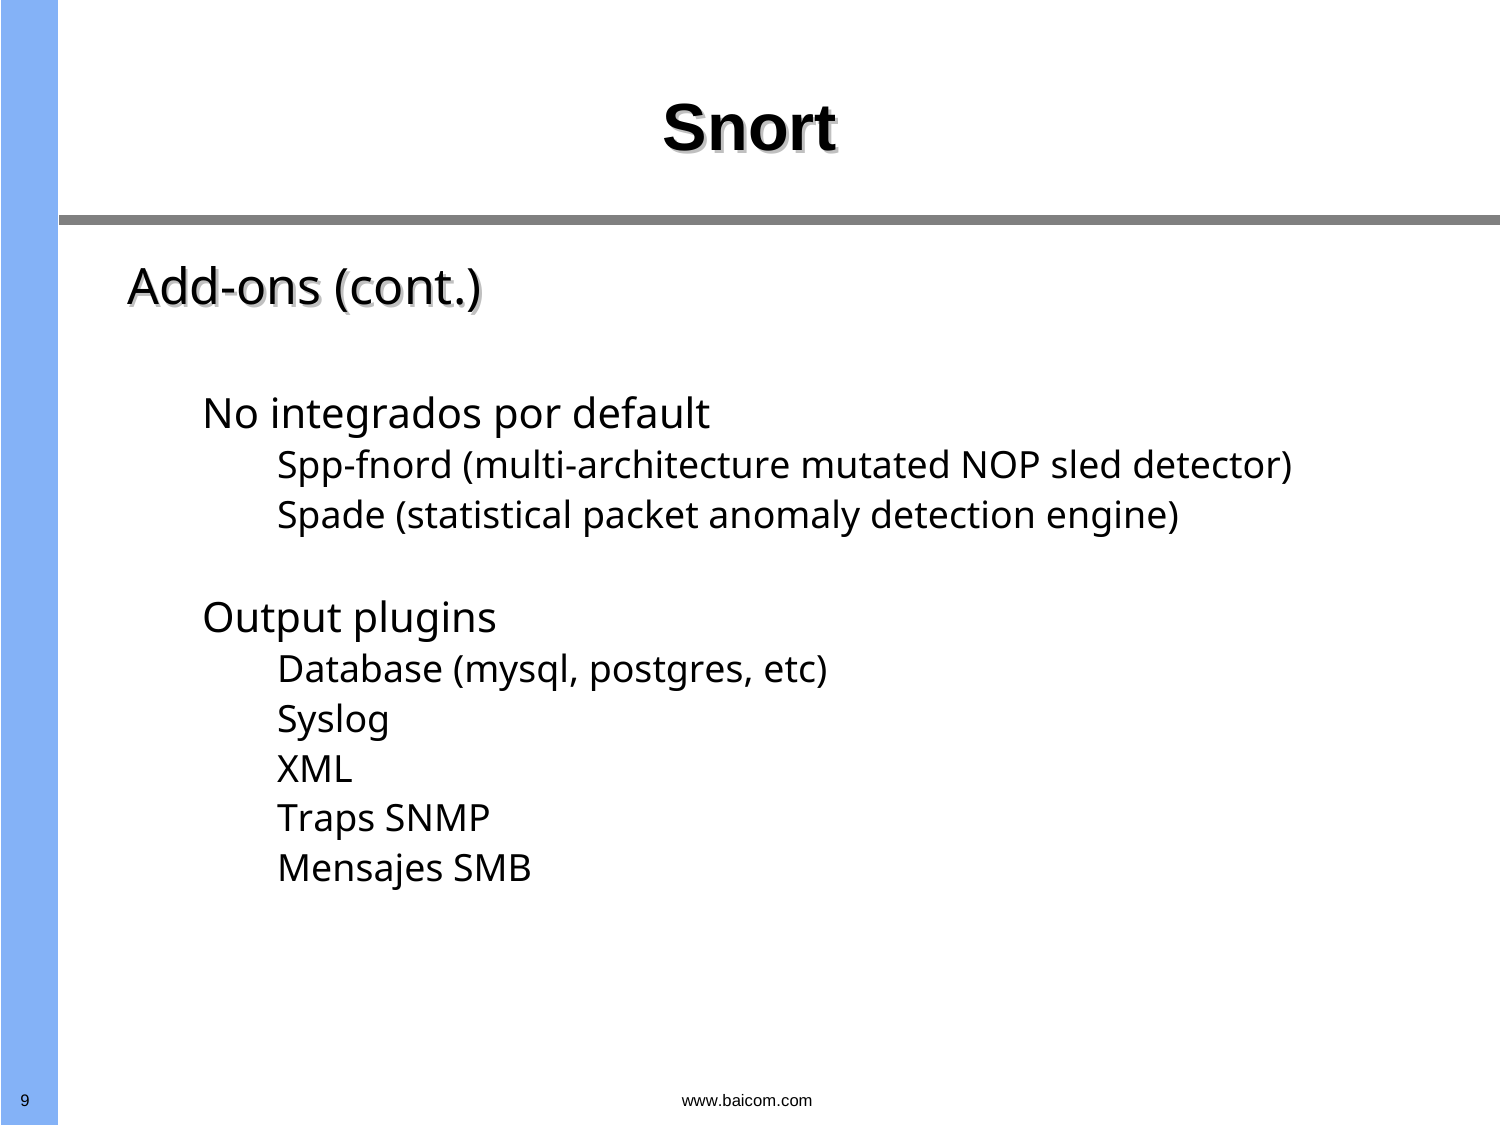

Snort
# Add-ons (cont.)
No integrados por default
Spp-fnord (multi-architecture mutated NOP sled detector)
Spade (statistical packet anomaly detection engine)
Output plugins
Database (mysql, postgres, etc)
Syslog
XML
Traps SNMP
Mensajes SMB
9
www.baicom.com